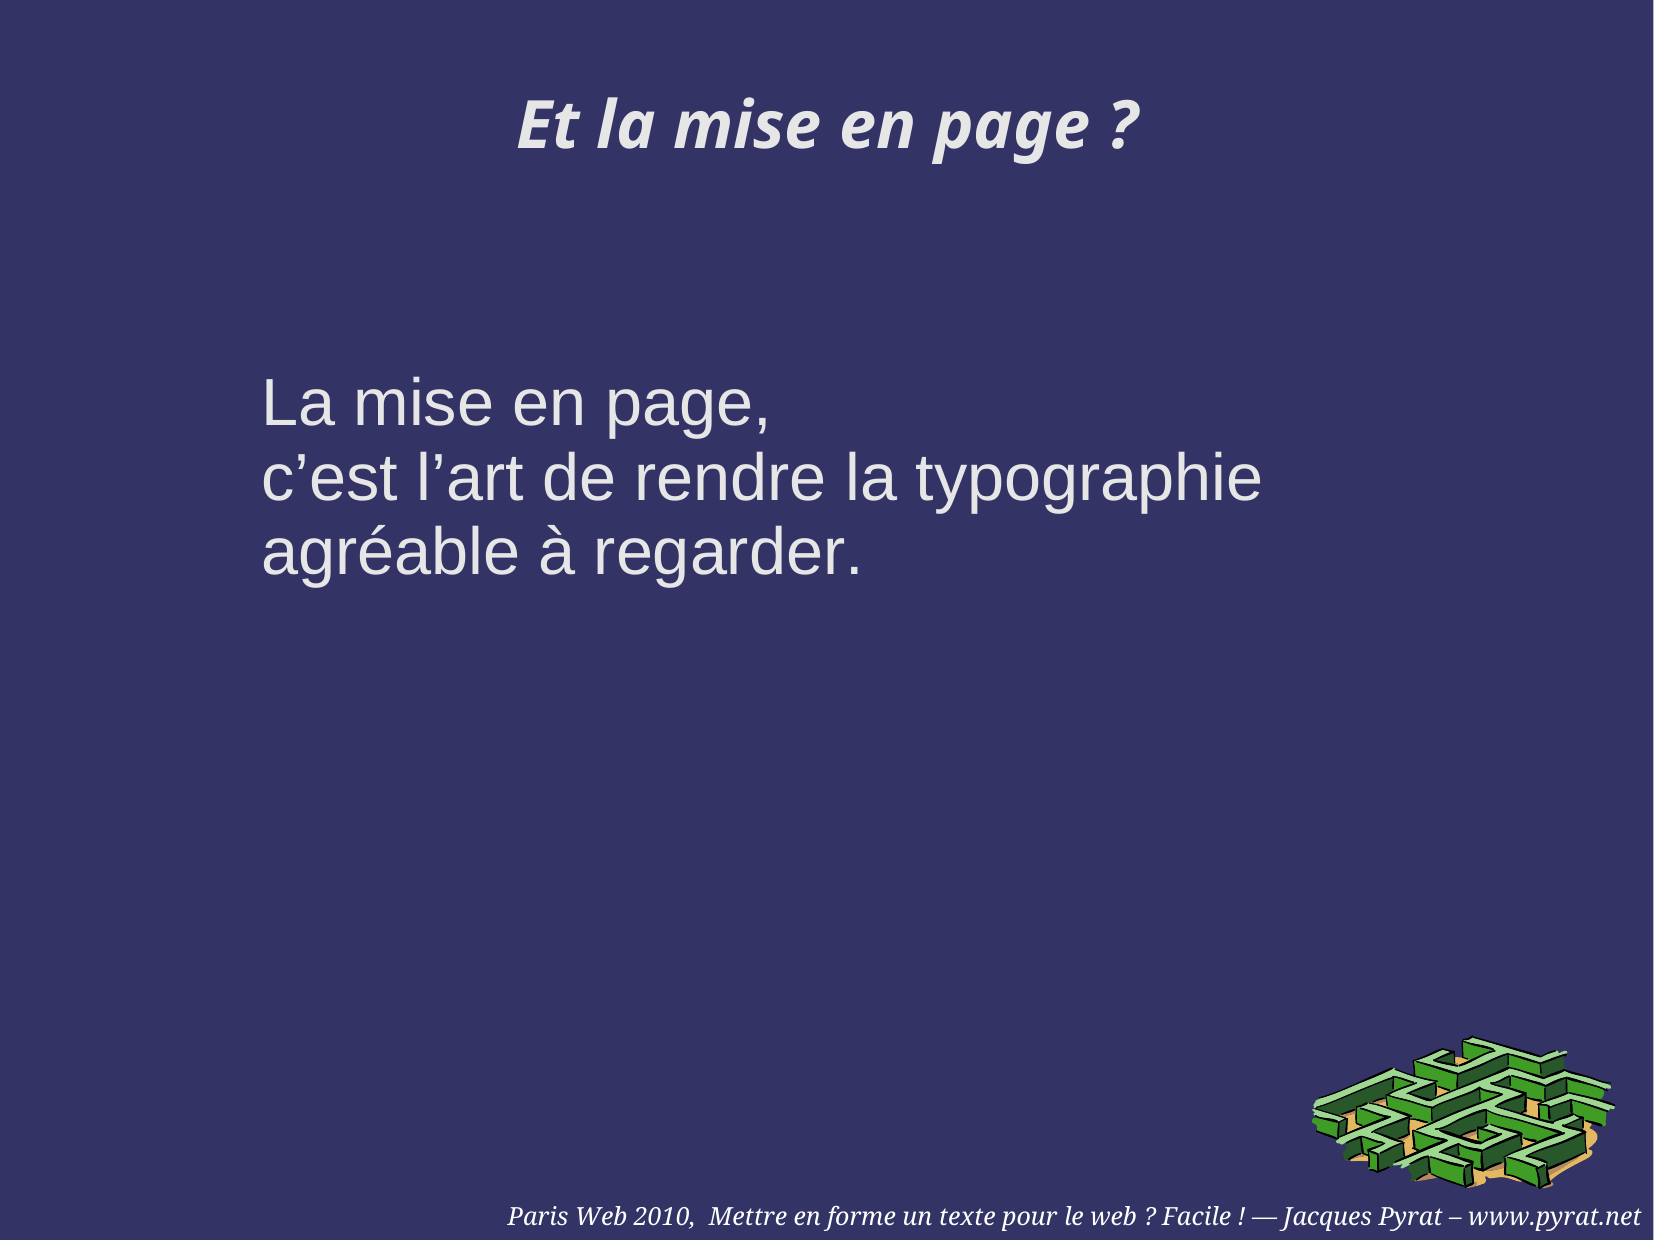

# Et la mise en page ?
La mise en page,
c’est l’art de rendre la typographie
agréable à regarder.